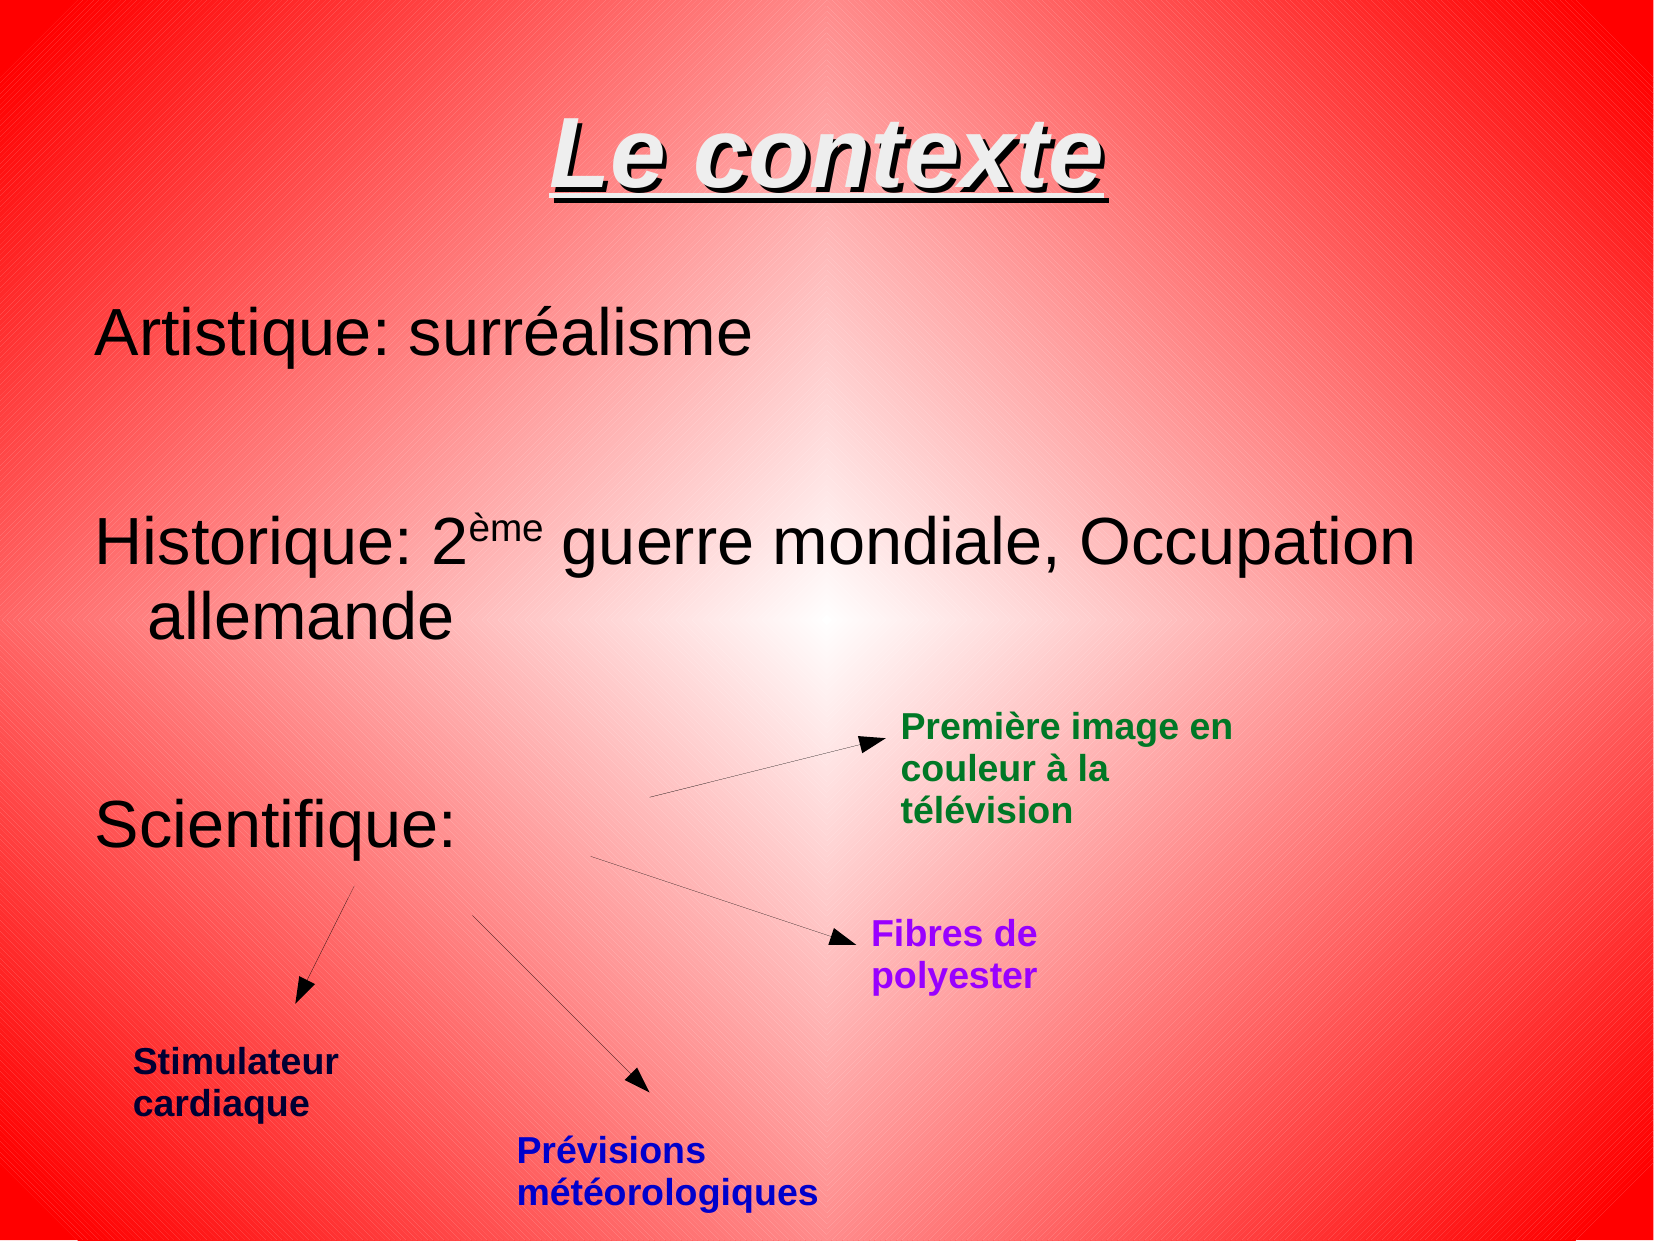

# Le contexte
Artistique: surréalisme
Historique: 2ème guerre mondiale, Occupation allemande
Scientifique:
Première image en couleur à la télévision
Fibres de polyester
Stimulateur cardiaque
Prévisions météorologiques